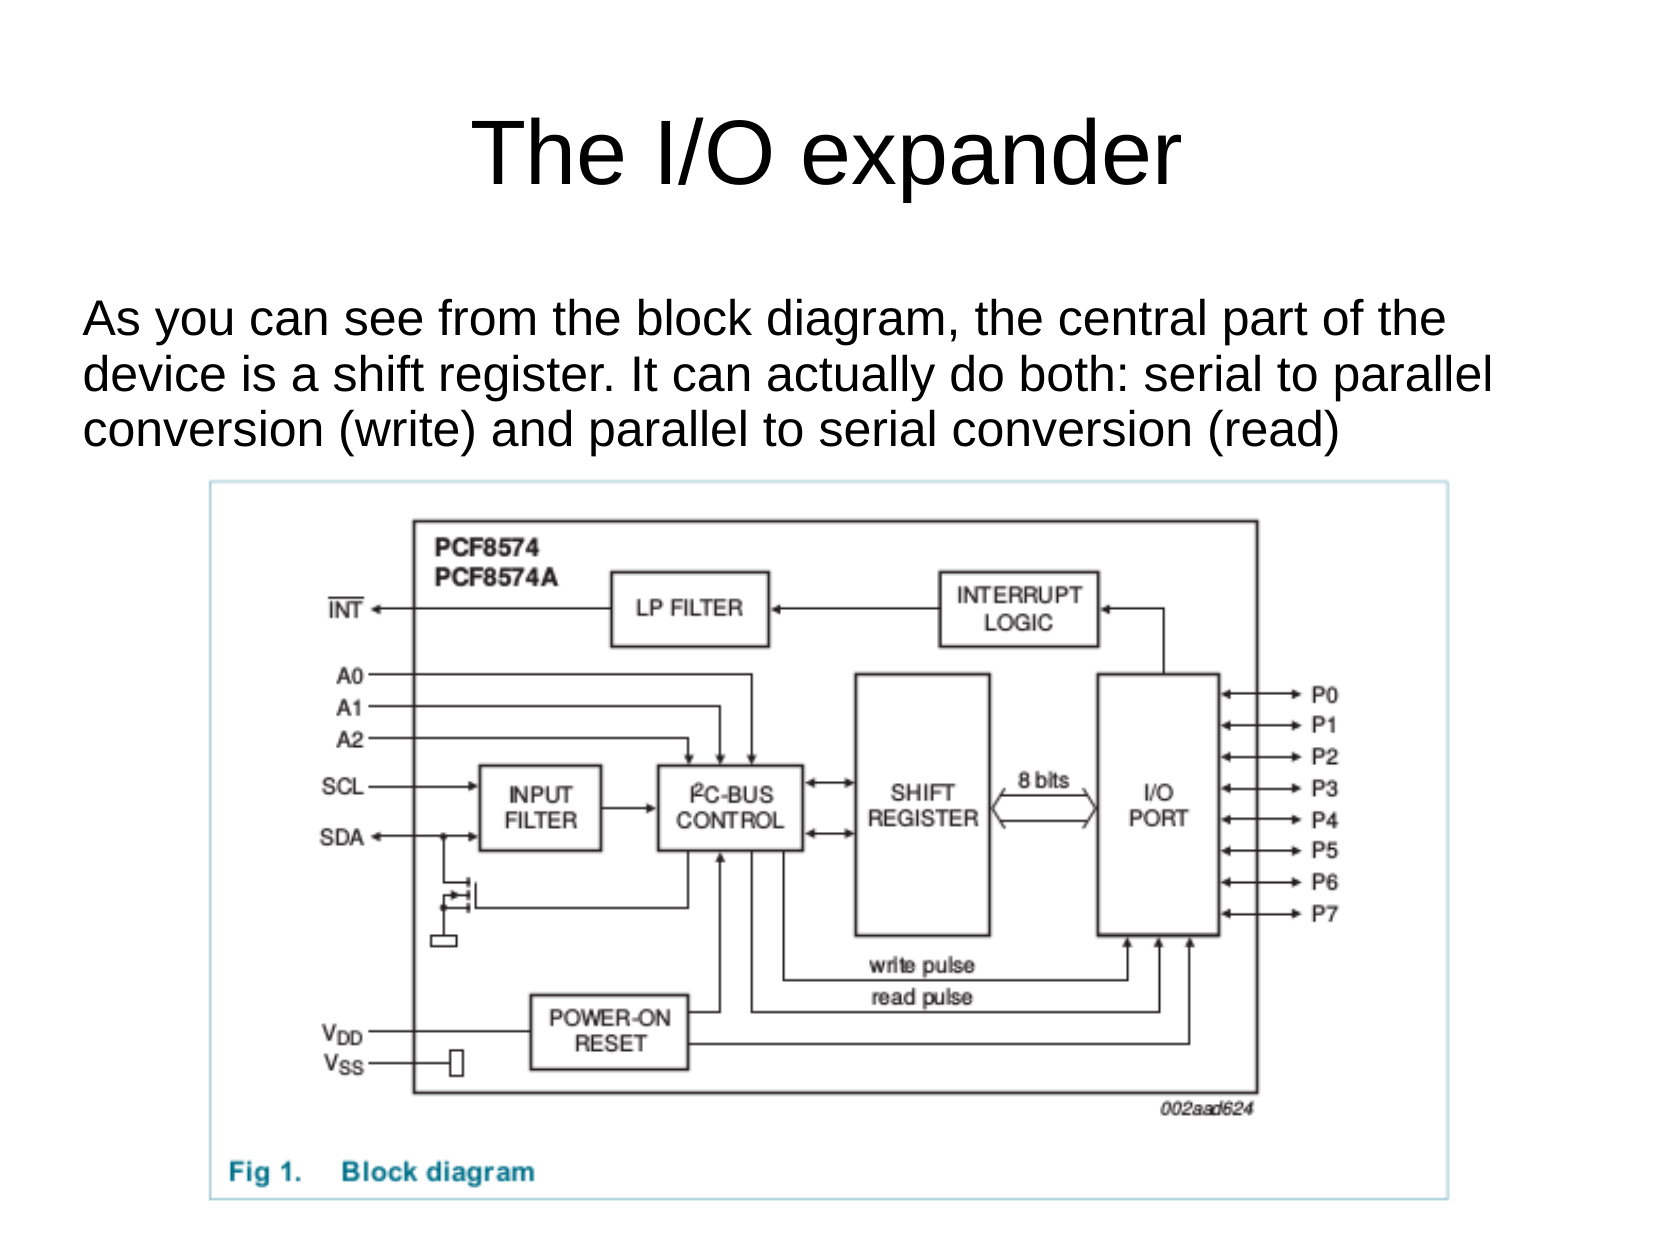

# The I/O expander
As you can see from the block diagram, the central part of the device is a shift register. It can actually do both: serial to parallel conversion (write) and parallel to serial conversion (read)